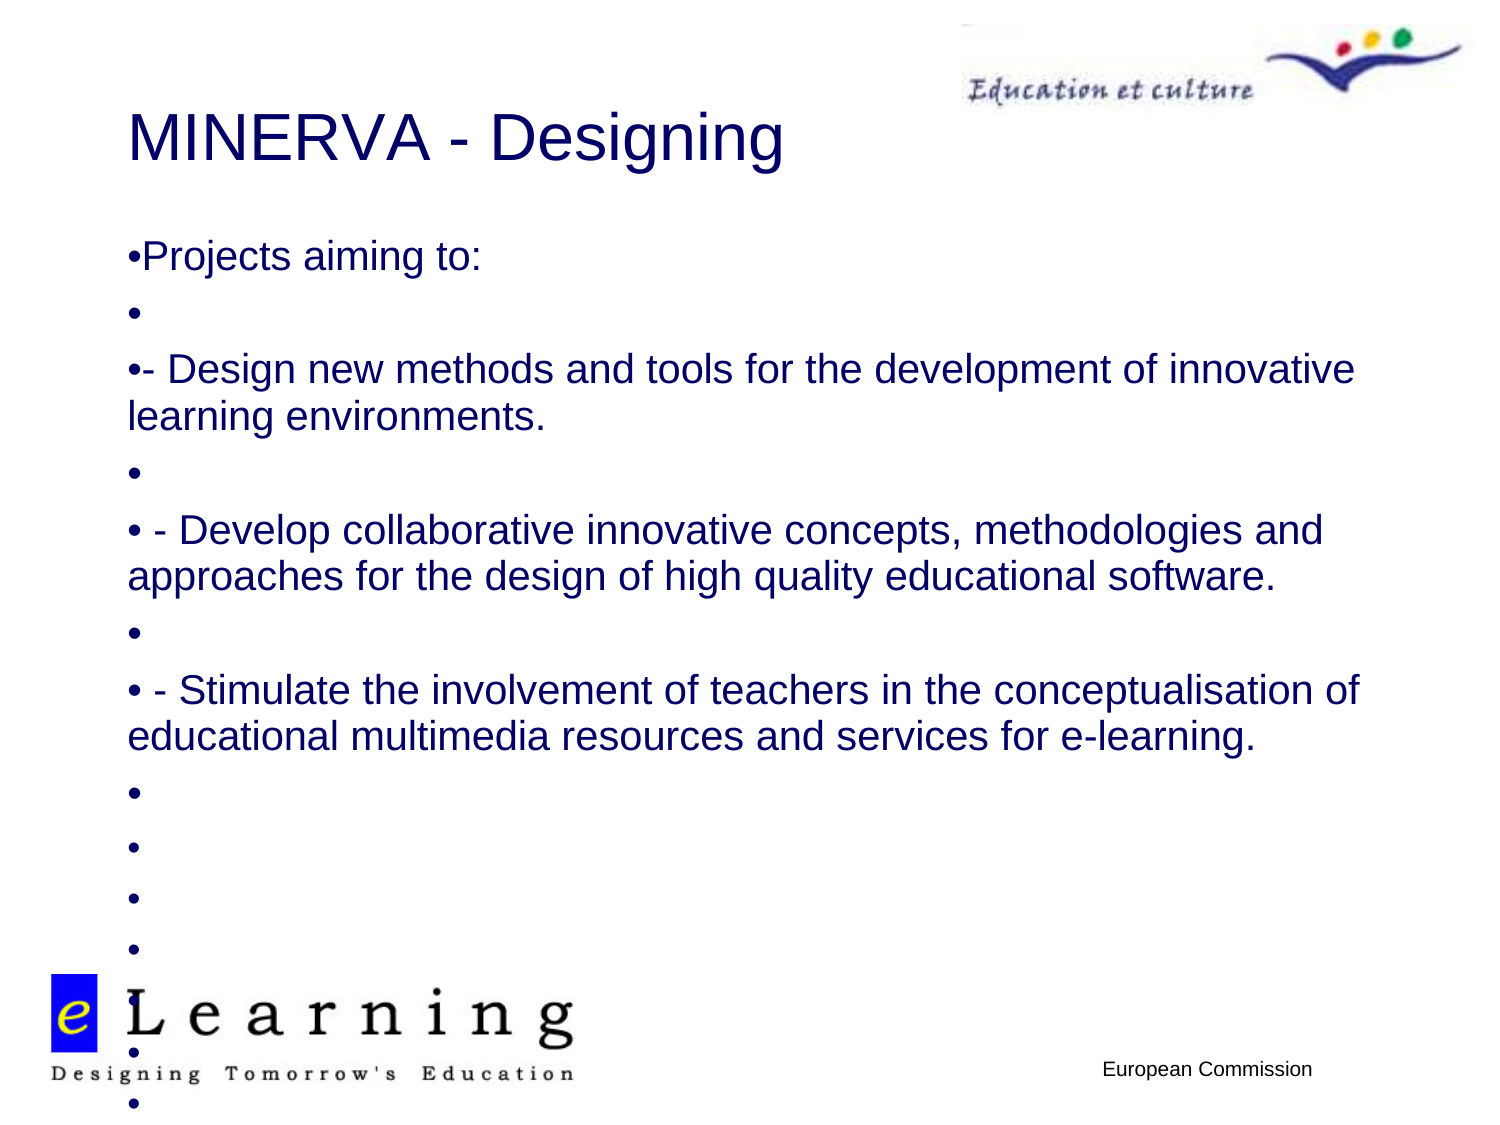

# MINERVA - Designing
Projects aiming to:
- Design new methods and tools for the development of innovative learning environments.
 - Develop collaborative innovative concepts, methodologies and approaches for the design of high quality educational software.
 - Stimulate the involvement of teachers in the conceptualisation of educational multimedia resources and services for e-learning.